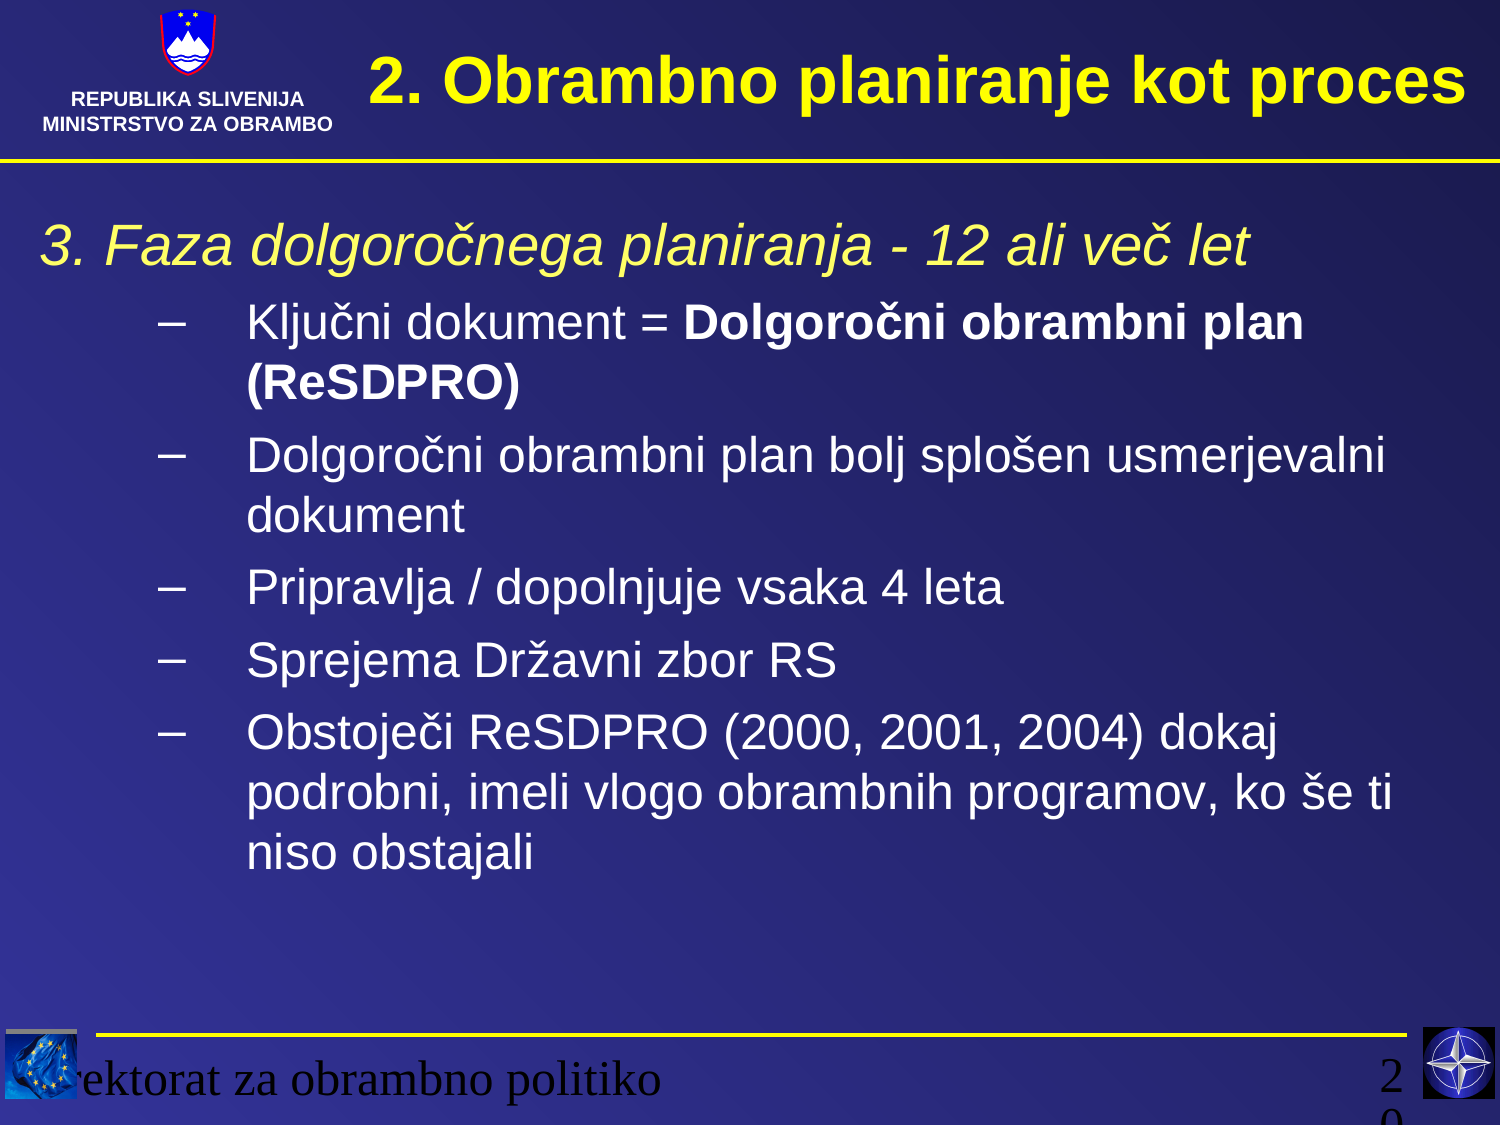

# 2. Obrambno planiranje kot proces
3. Faza dolgoročnega planiranja - 12 ali več let
Ključni dokument = Dolgoročni obrambni plan (ReSDPRO)
Dolgoročni obrambni plan bolj splošen usmerjevalni dokument
Pripravlja / dopolnjuje vsaka 4 leta
Sprejema Državni zbor RS
Obstoječi ReSDPRO (2000, 2001, 2004) dokaj podrobni, imeli vlogo obrambnih programov, ko še ti niso obstajali
20
Direktorat za obrambno politiko